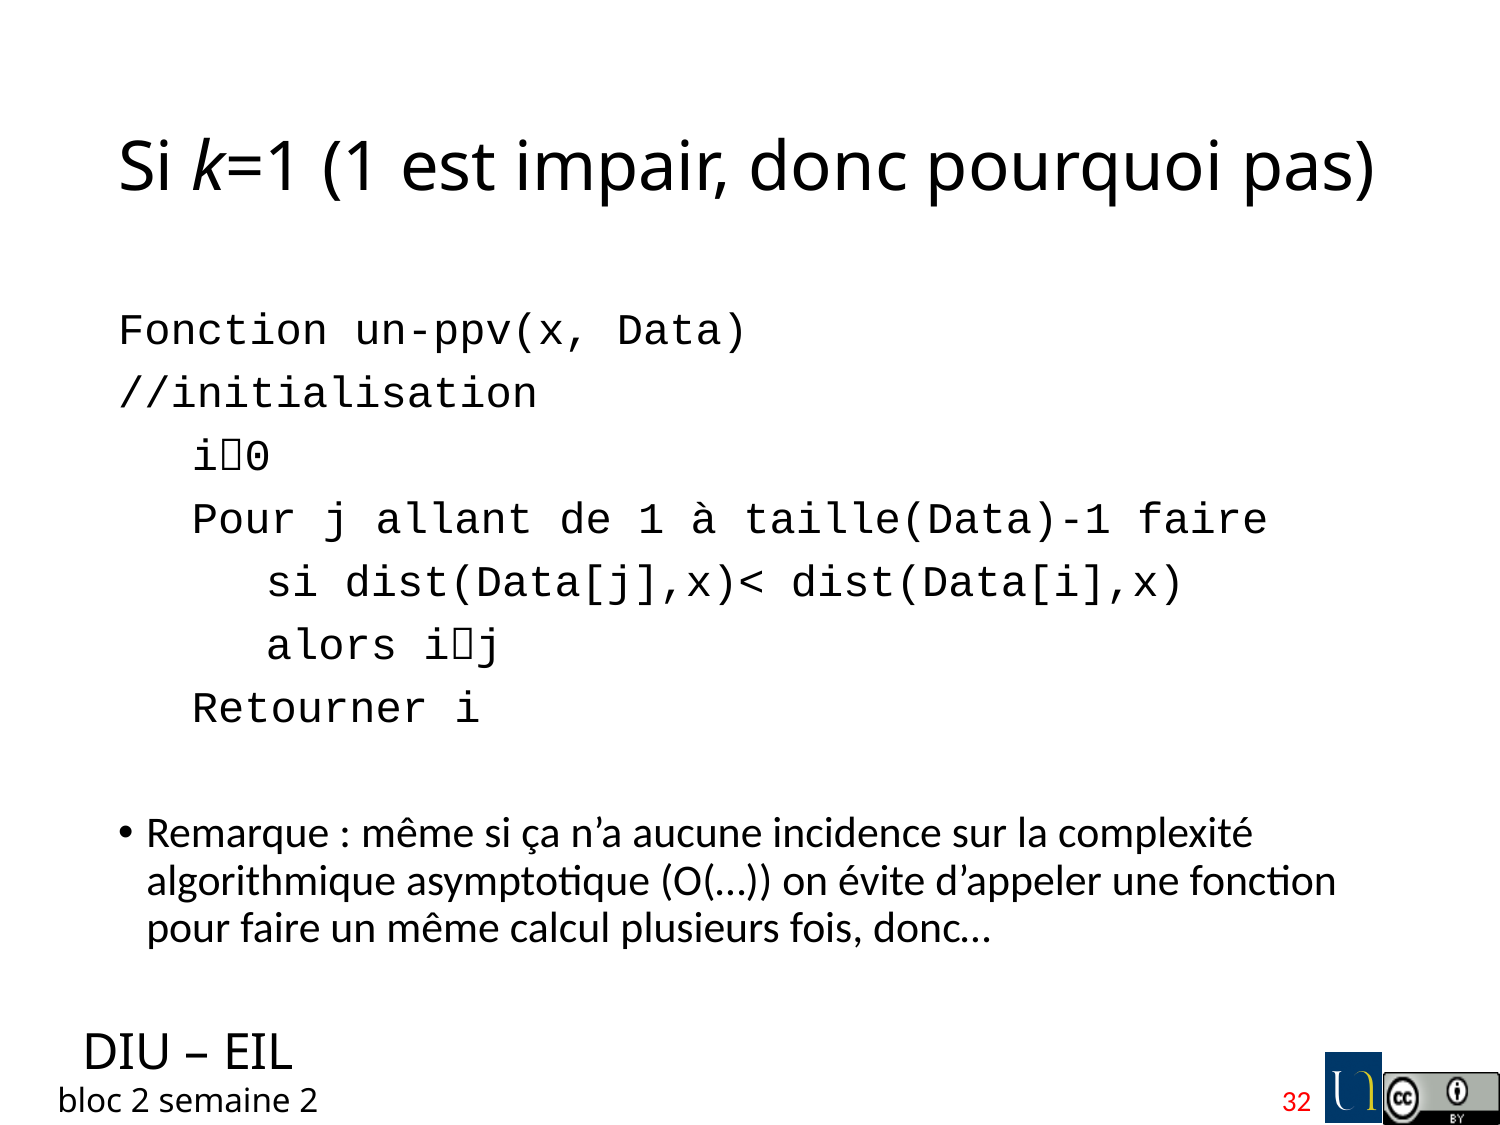

# Si k=1 (1 est impair, donc pourquoi pas)
Fonction un-ppv(x, Data)
//initialisation
	i0
	Pour j allant de 1 à taille(Data)-1 faire
		si dist(Data[j],x)< dist(Data[i],x)
		alors ij
	Retourner i
Remarque : même si ça n’a aucune incidence sur la complexité algorithmique asymptotique (O(…)) on évite d’appeler une fonction pour faire un même calcul plusieurs fois, donc…